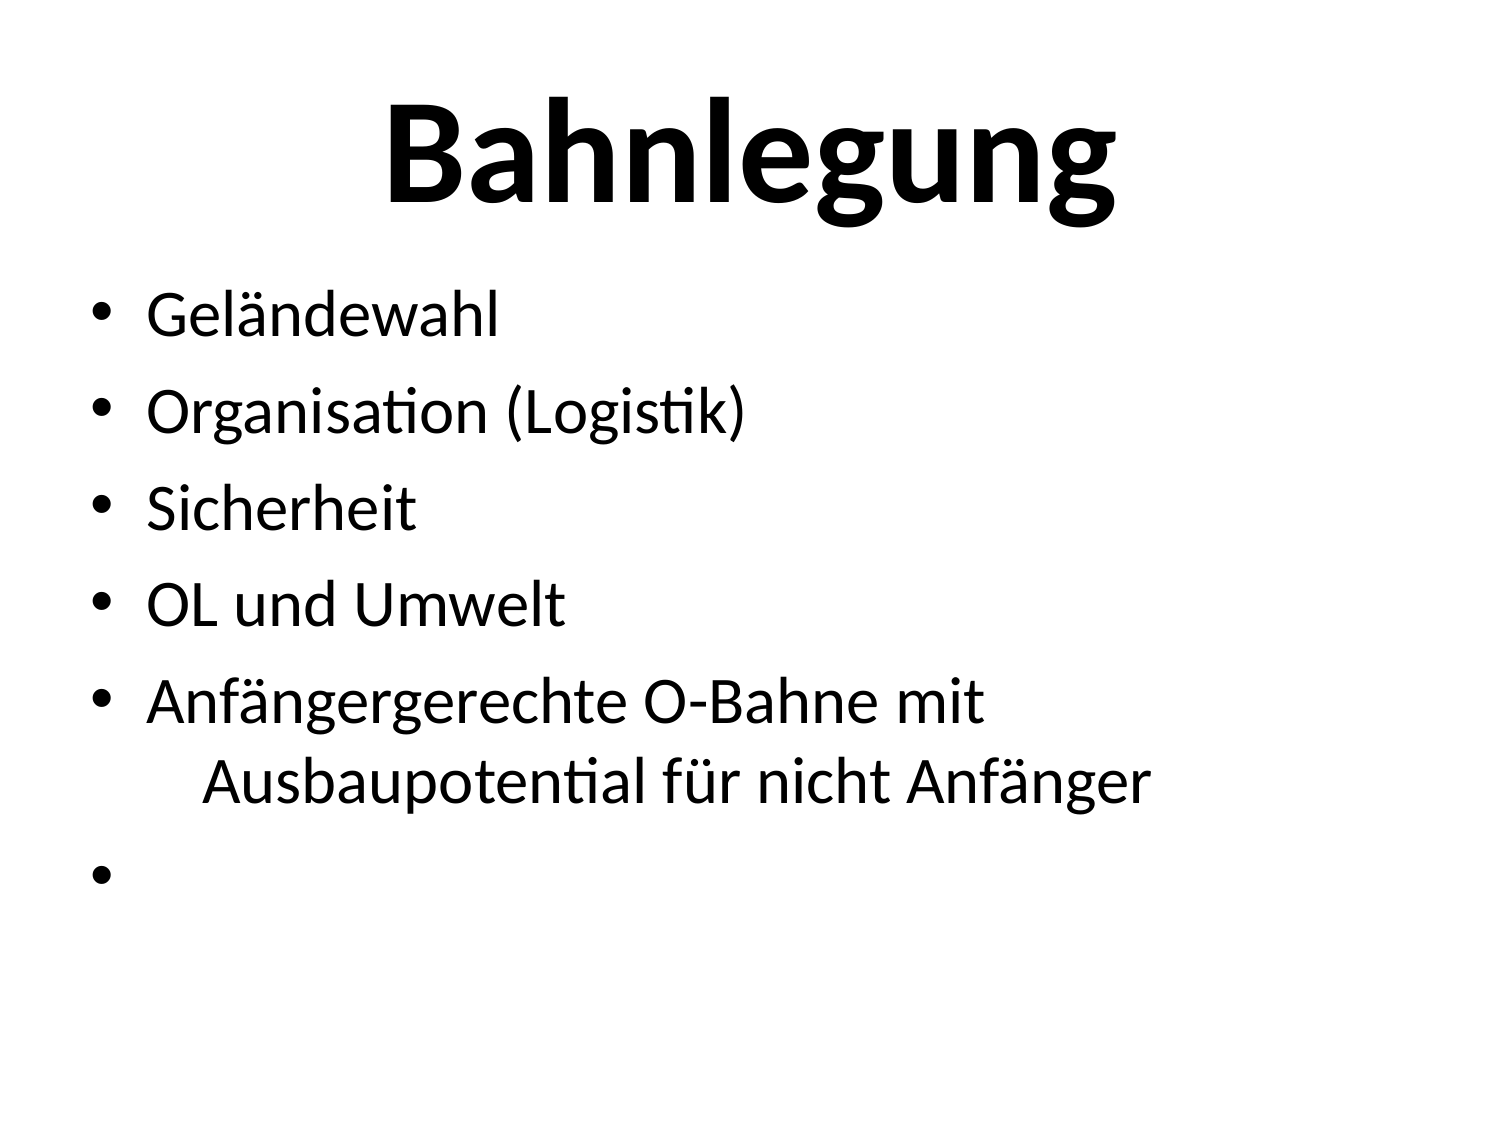

# Bahnlegung
Geländewahl
Organisation (Logistik)
Sicherheit
OL und Umwelt
Anfängergerechte O-Bahne mit Ausbaupotential für nicht Anfänger